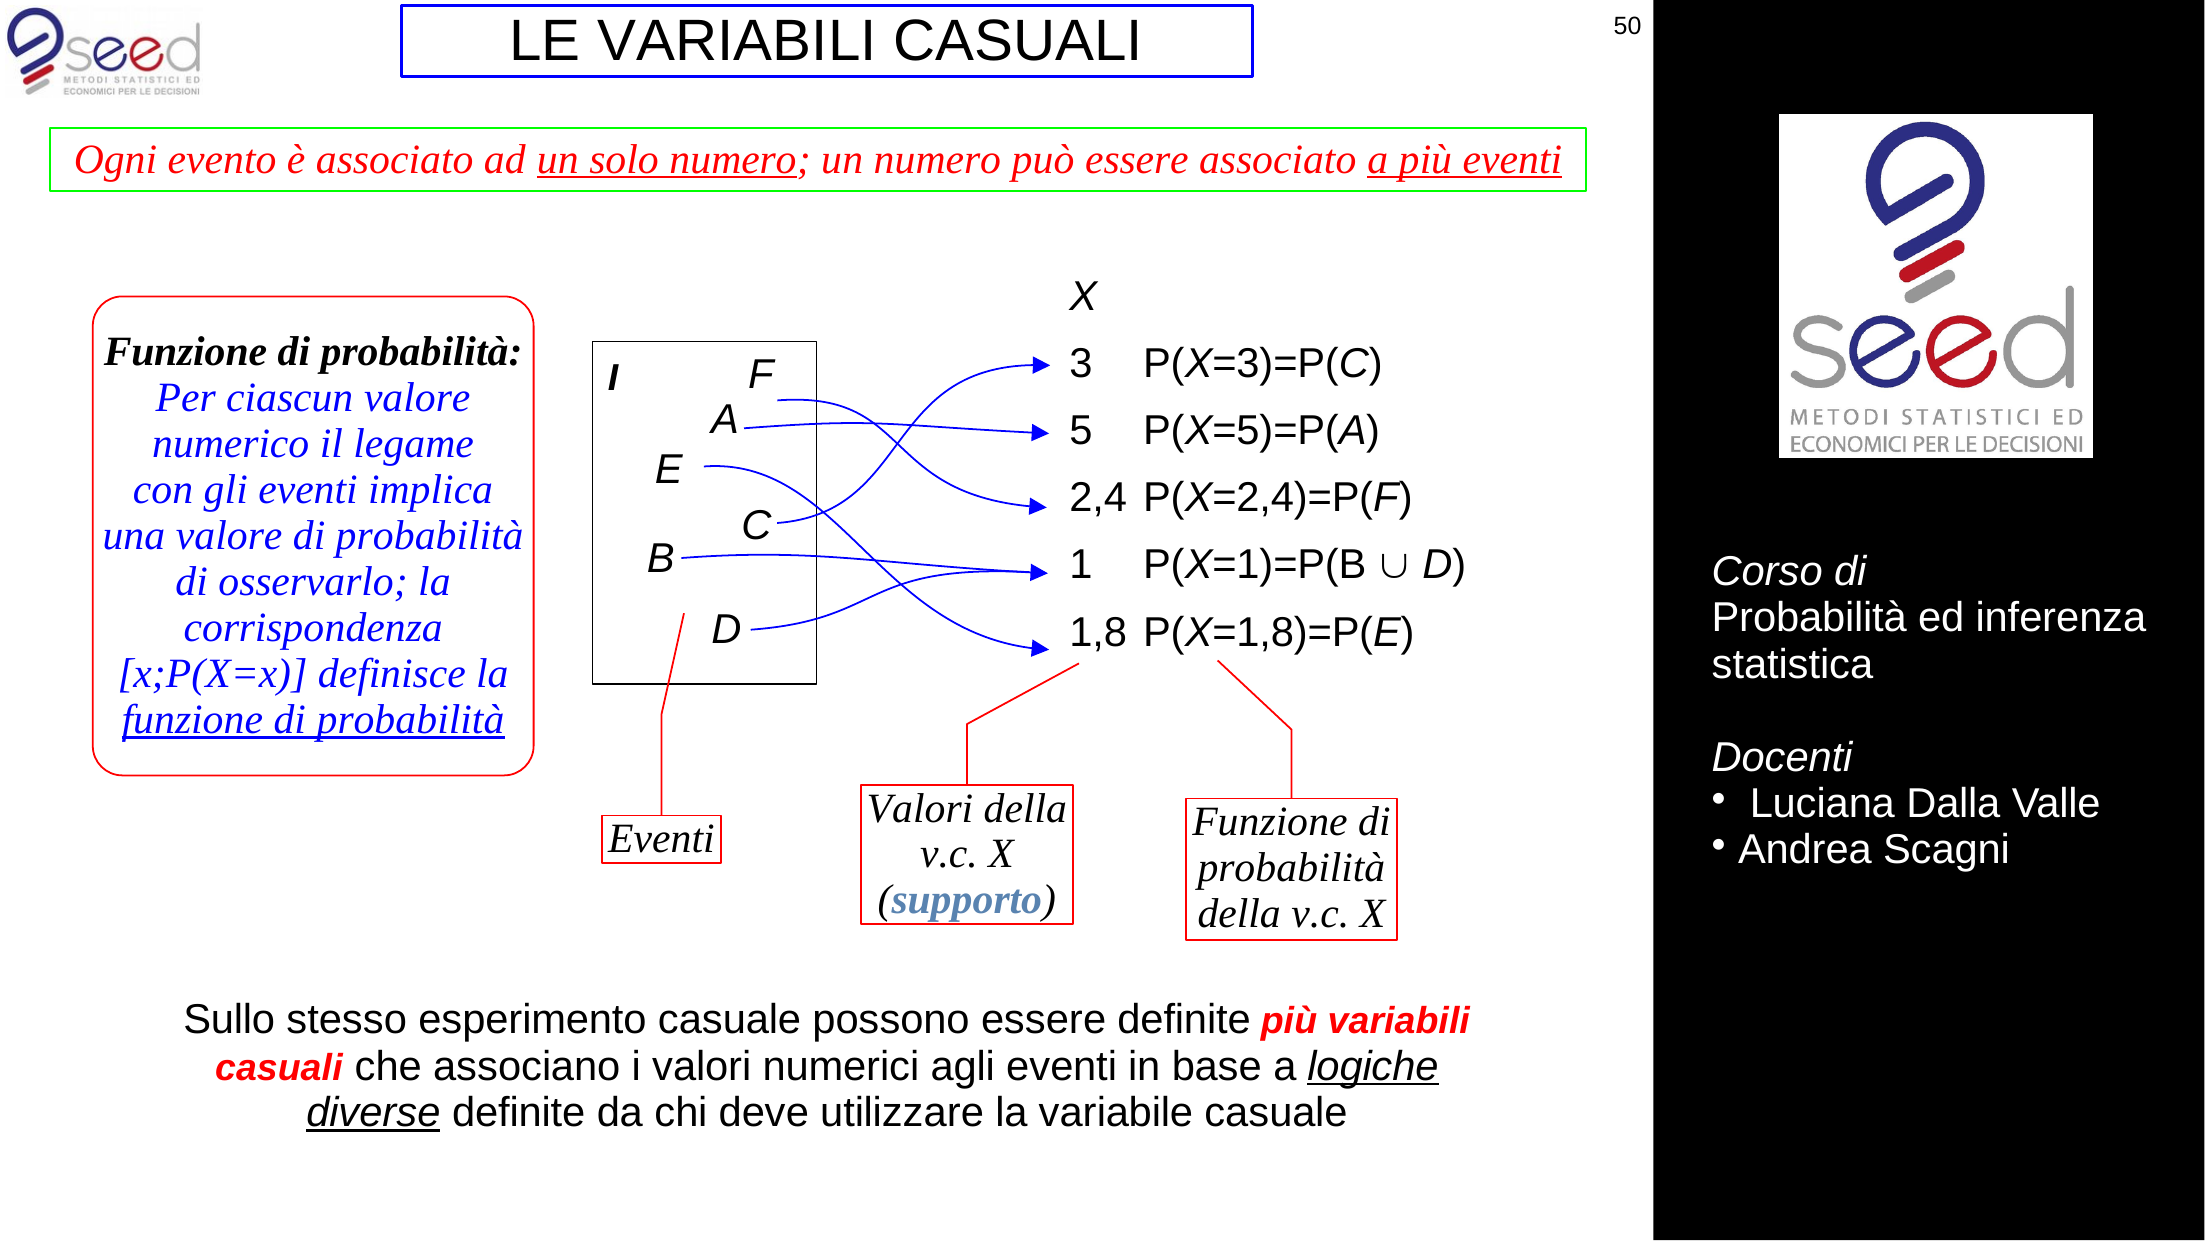

LE VARIABILI CASUALI
Ogni evento è associato ad un solo numero; un numero può essere associato a più eventi
X
3	P(X=3)=P(C)
5	P(X=5)=P(A)
2,4	P(X=2,4)=P(F)
1	P(X=1)=P(B ∪ D)
1,8	P(X=1,8)=P(E)
F
I
A
E
C
B
D
Funzione di probabilità:
Per ciascun valore
numerico il legame
con gli eventi implica
una valore di probabilità
di osservarlo; la
corrispondenza
[x;P(X=x)] definisce la
funzione di probabilità
Sullo stesso esperimento casuale possono essere definite più variabili casuali che associano i valori numerici agli eventi in base a logiche diverse definite da chi deve utilizzare la variabile casuale